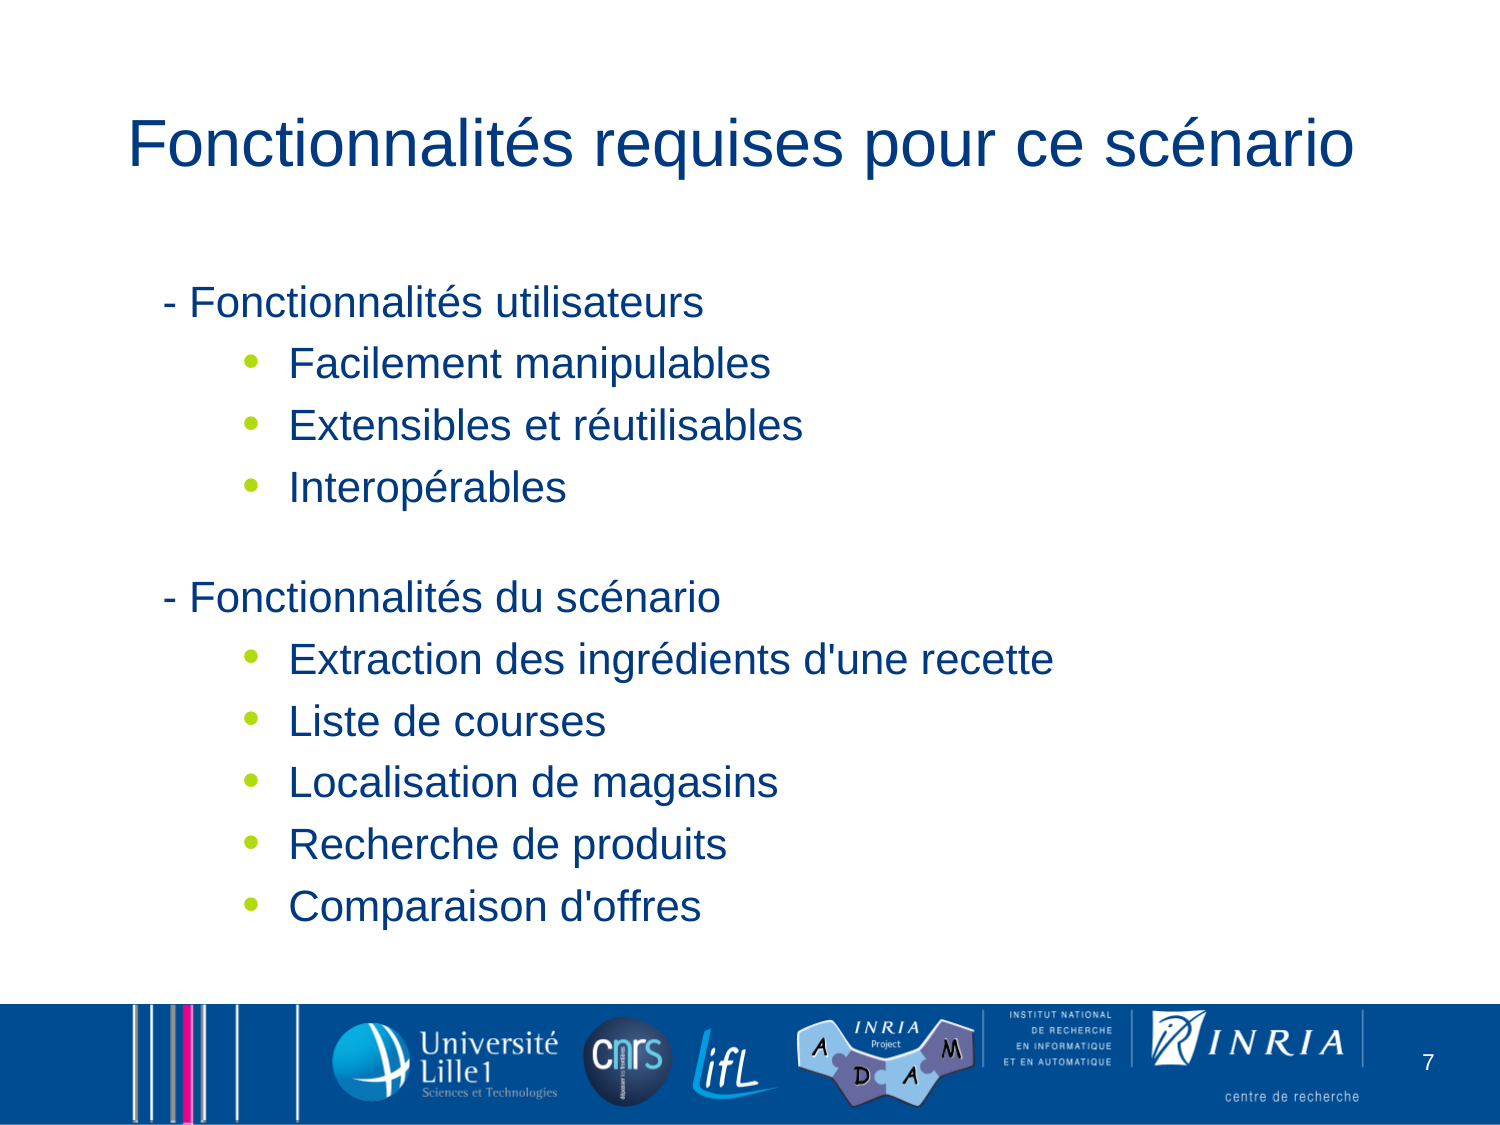

# Fonctionnalités requises pour ce scénario
- Fonctionnalités utilisateurs
Facilement manipulables
Extensibles et réutilisables
Interopérables
- Fonctionnalités du scénario
Extraction des ingrédients d'une recette
Liste de courses
Localisation de magasins
Recherche de produits
Comparaison d'offres